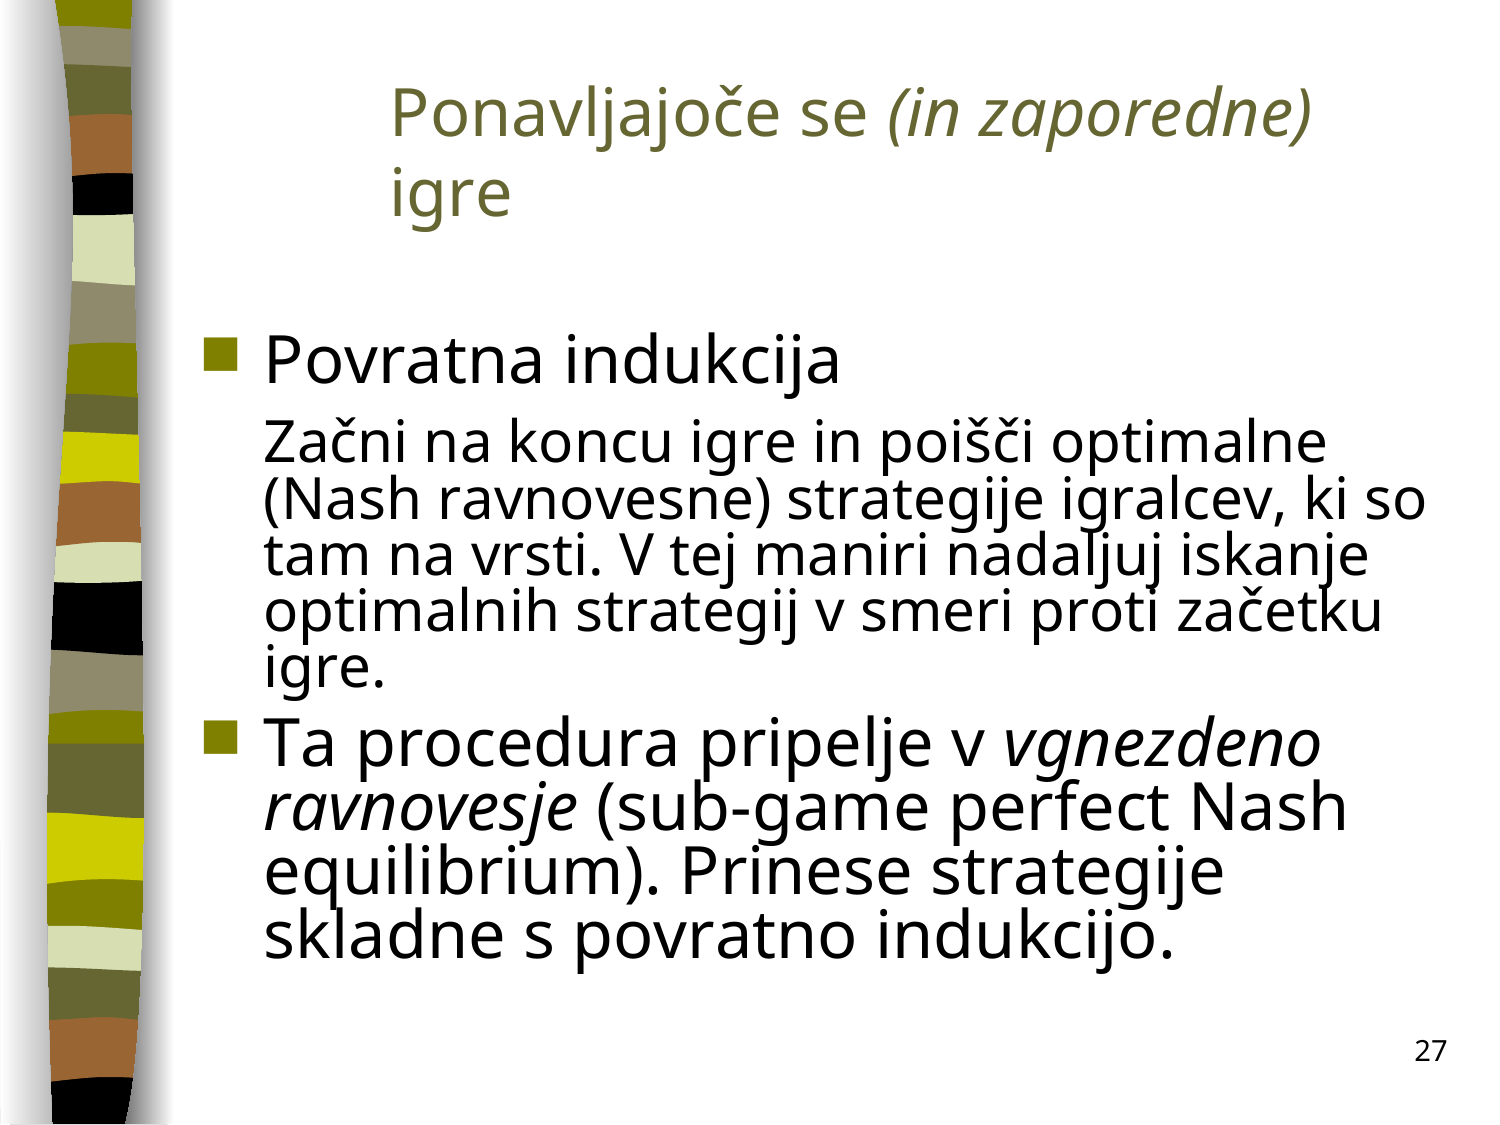

Ponavljajoče se (in zaporedne) igre
# Povratna indukcija
	Začni na koncu igre in poišči optimalne (Nash ravnovesne) strategije igralcev, ki so tam na vrsti. V tej maniri nadaljuj iskanje optimalnih strategij v smeri proti začetku igre.
Ta procedura pripelje v vgnezdeno ravnovesje (sub-game perfect Nash equilibrium). Prinese strategije skladne s povratno indukcijo.